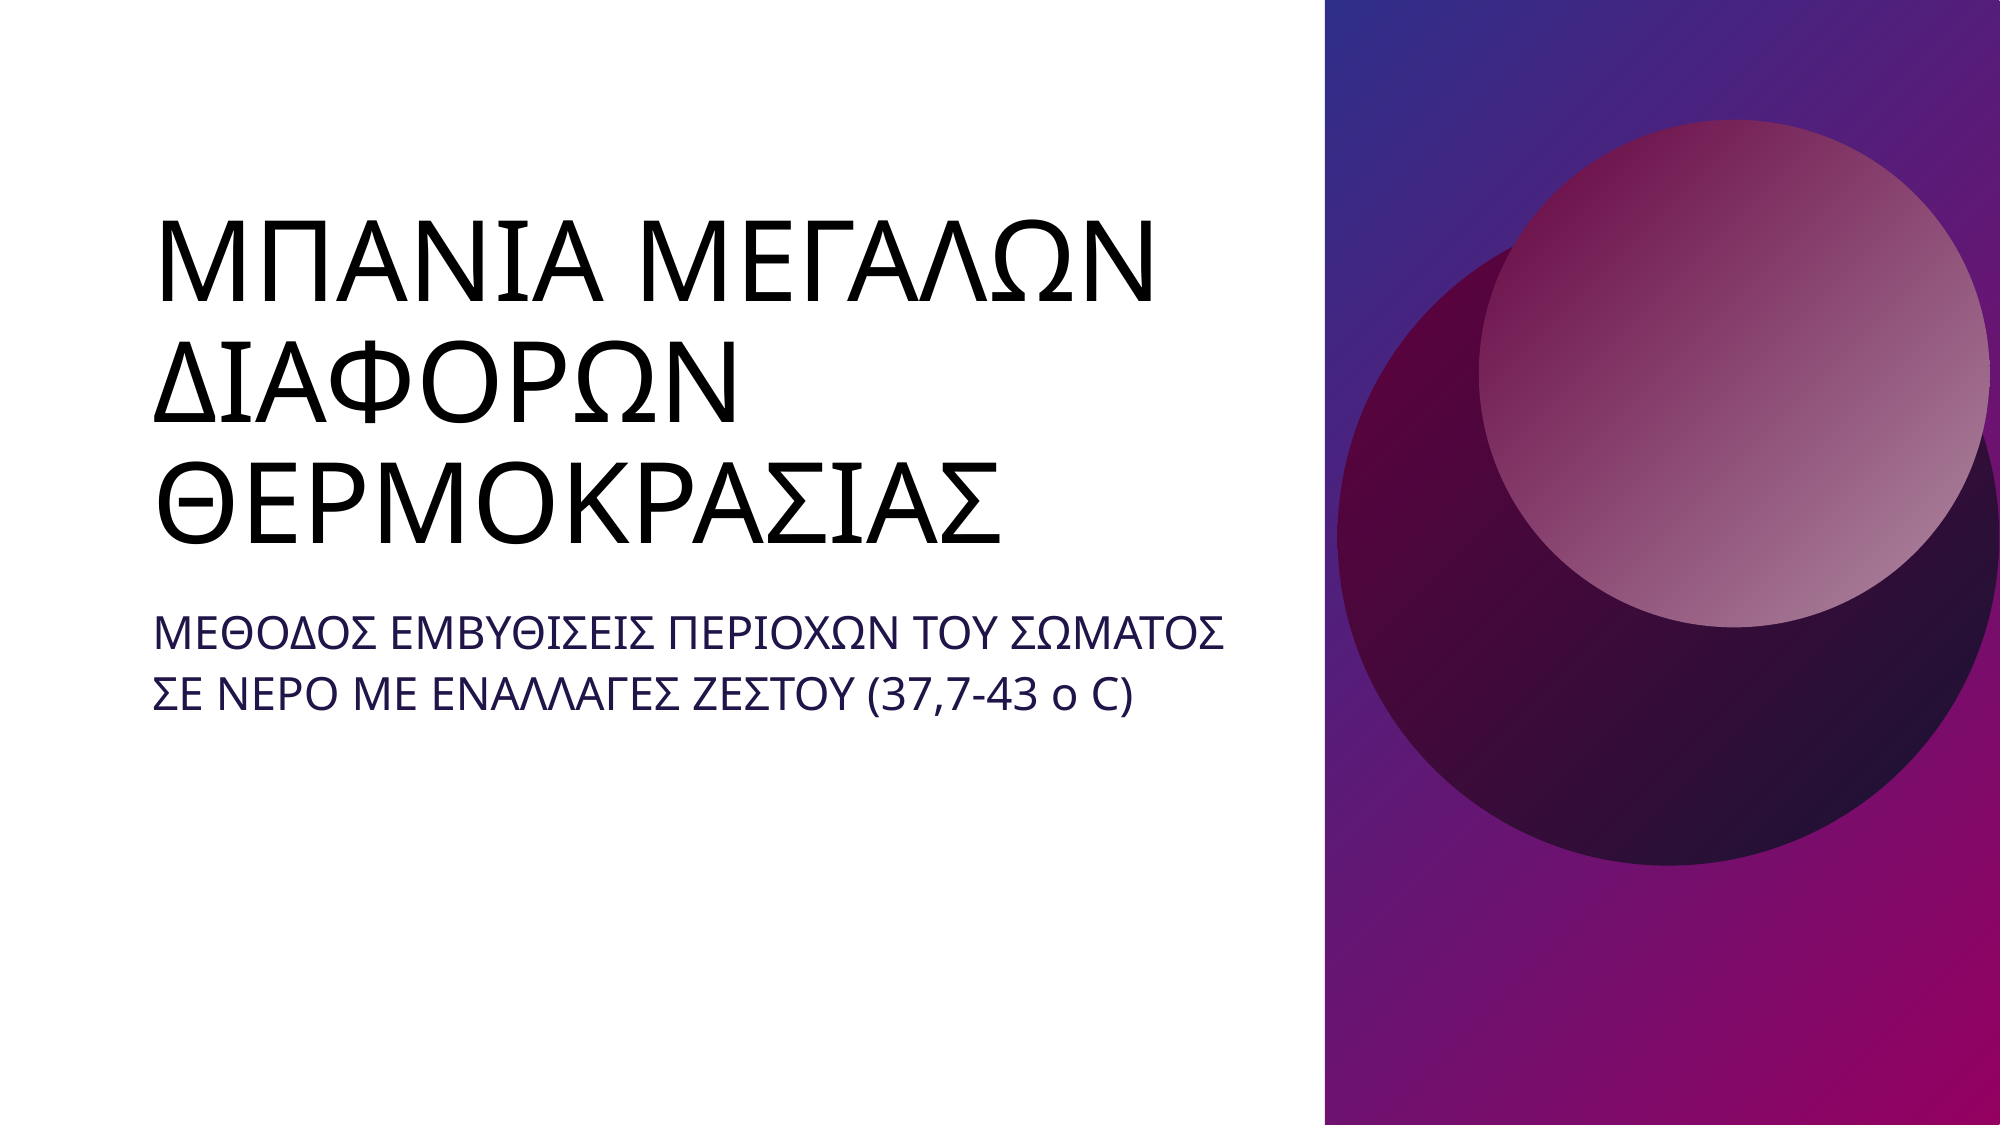

# ΜΠΑΝΙΑ ΜΕΓΑΛΩΝ ΔΙΑΦΟΡΩΝ ΘΕΡΜΟΚΡΑΣΙΑΣ
ΜΕΘΟΔΟΣ ΕΜΒΥΘΙΣΕΙΣ ΠΕΡΙΟΧΩΝ ΤΟΥ ΣΩΜΑΤΟΣ ΣΕ ΝΕΡΟ ΜΕ ΕΝΑΛΛΑΓΕΣ ΖΕΣΤΟΥ (37,7-43 ο C)